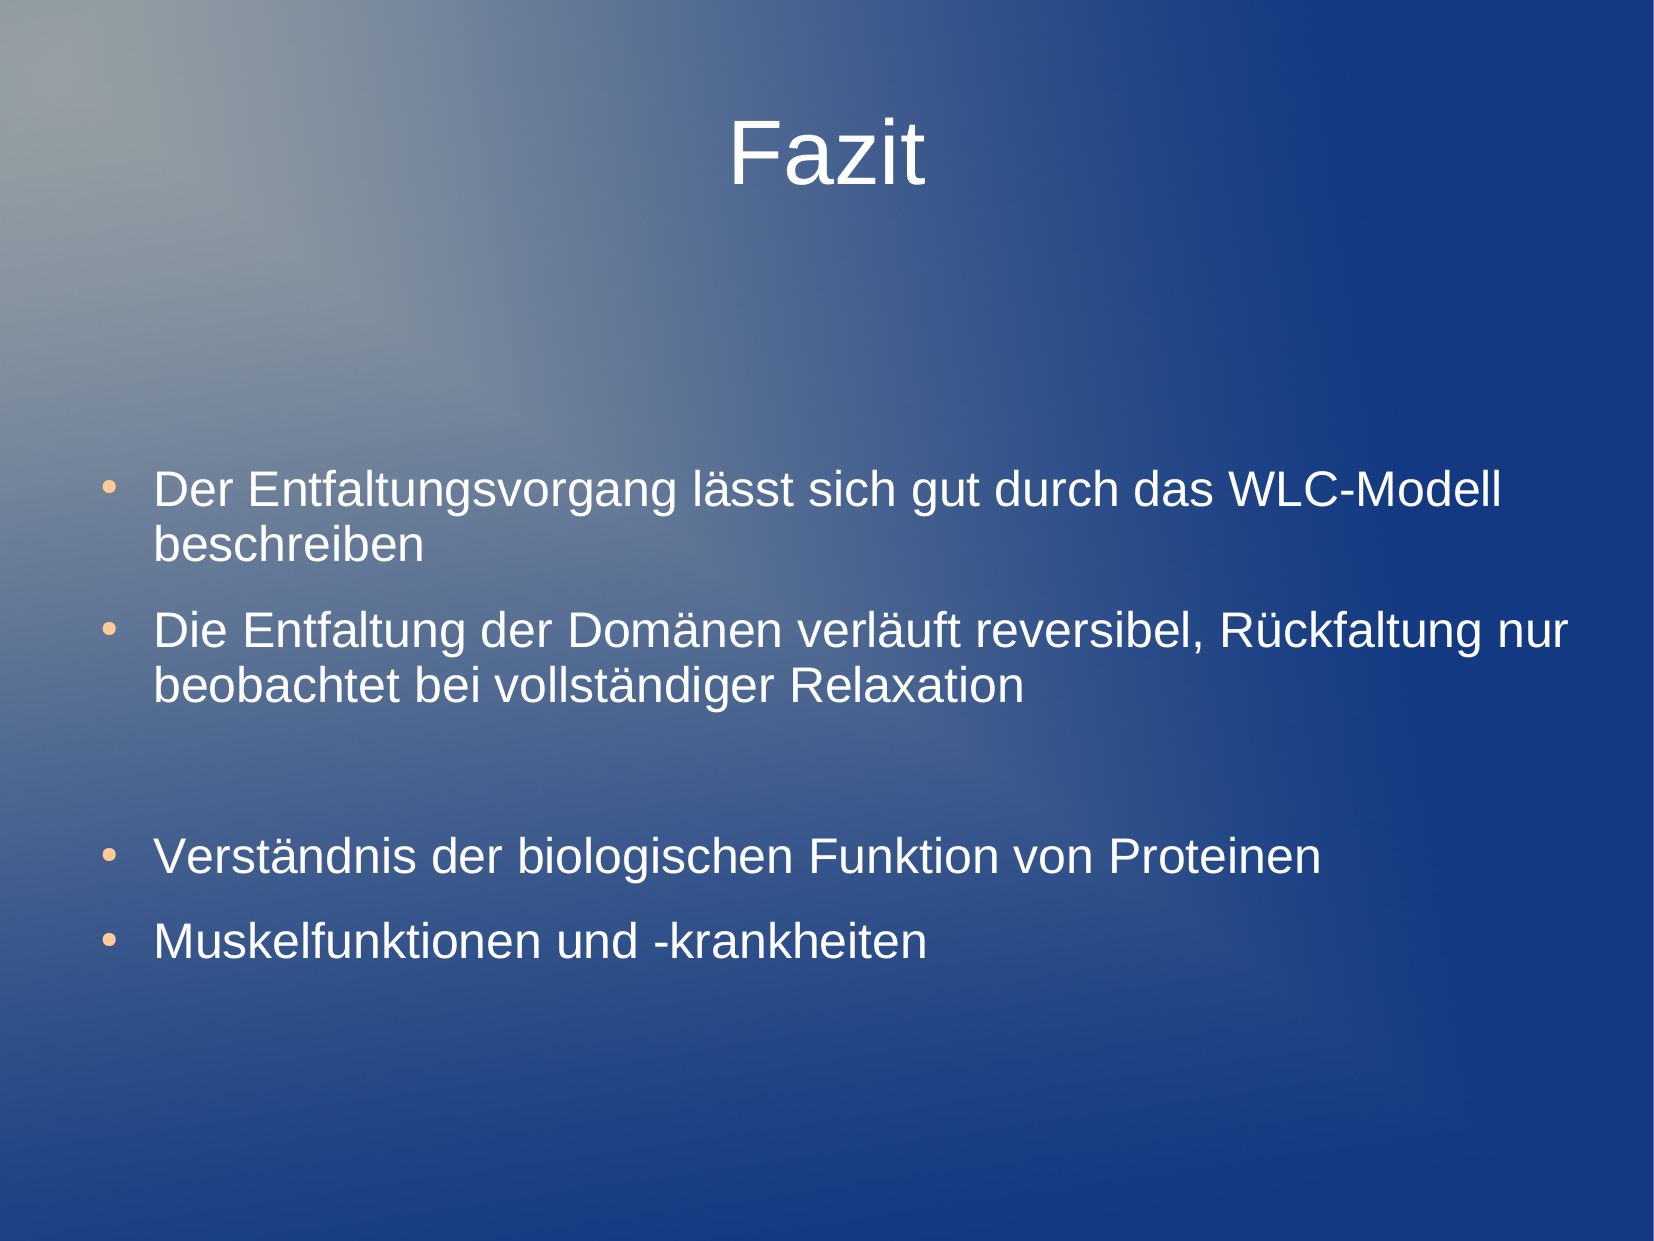

# Fazit
Der Entfaltungsvorgang lässt sich gut durch das WLC-Modell beschreiben
Die Entfaltung der Domänen verläuft reversibel, Rückfaltung nur beobachtet bei vollständiger Relaxation
Verständnis der biologischen Funktion von Proteinen
Muskelfunktionen und -krankheiten